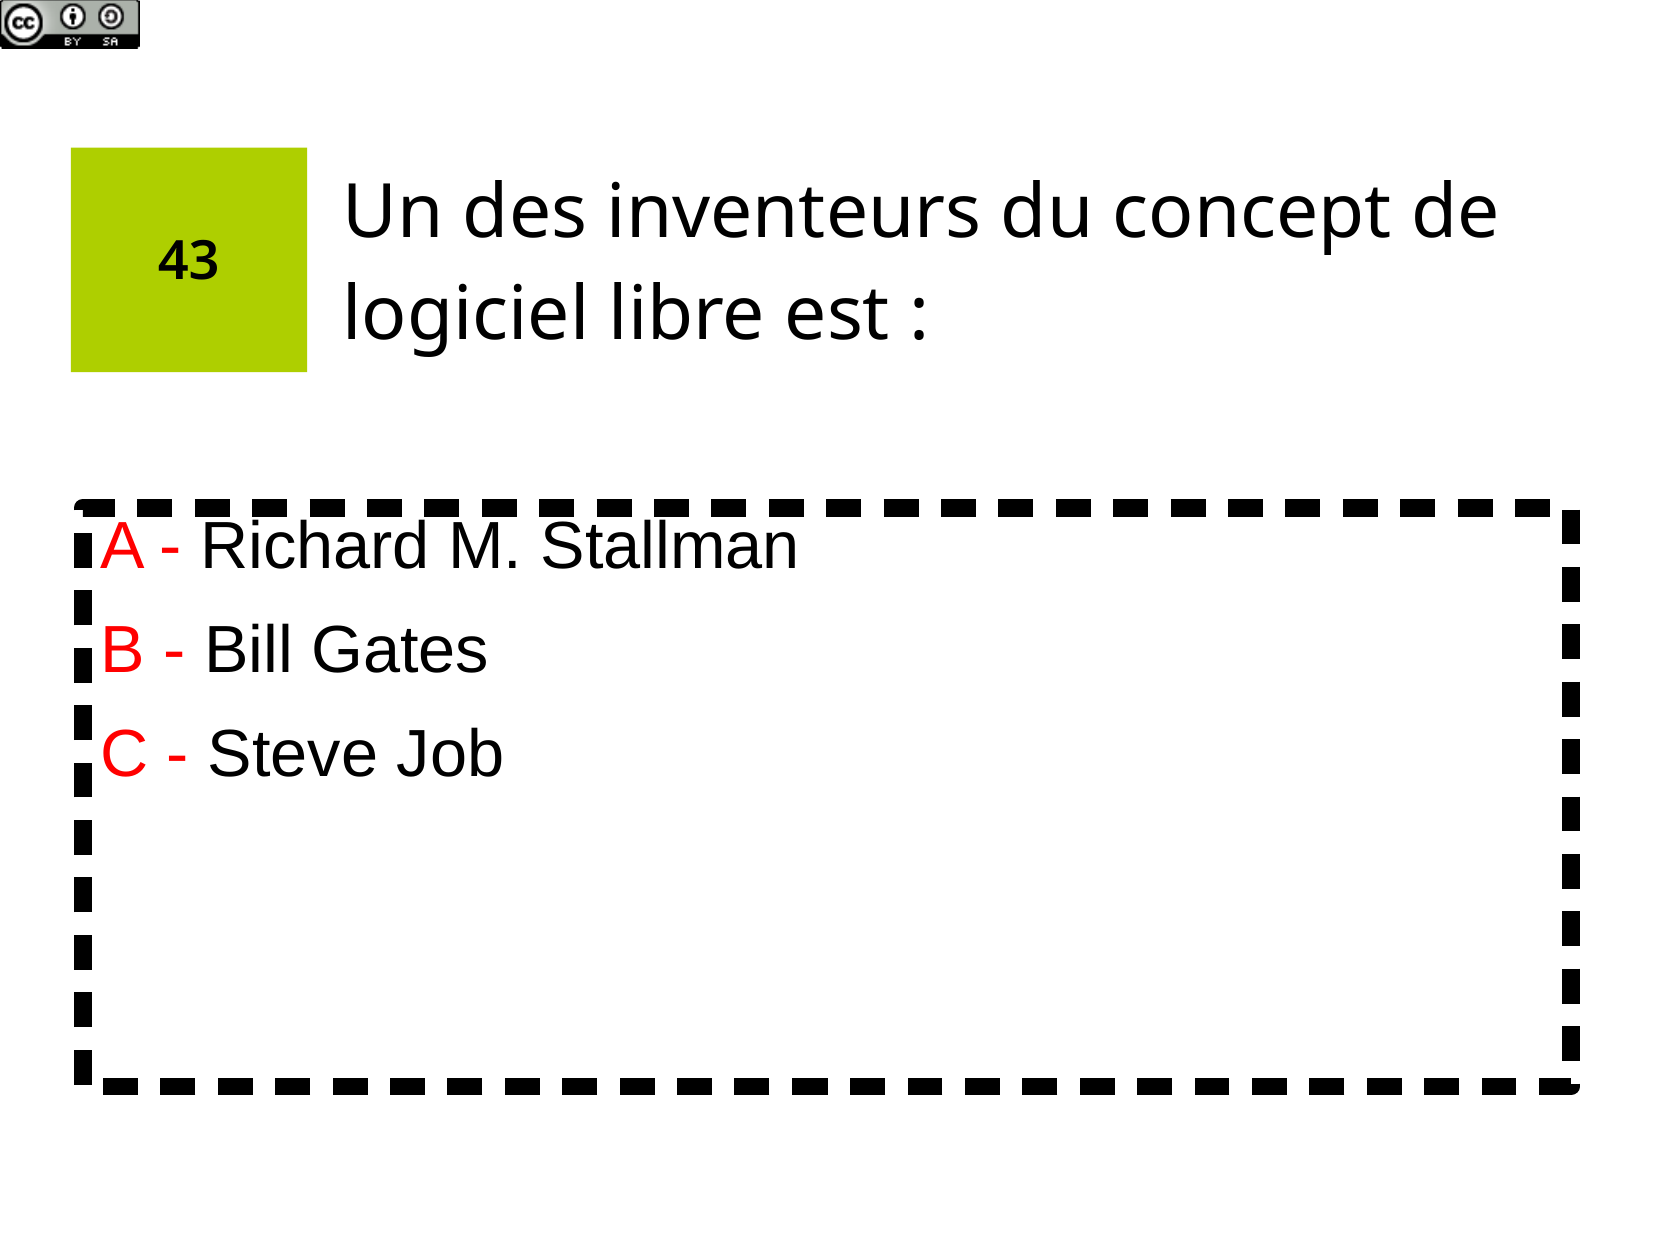

# Un des inventeurs du concept de logiciel libre est :
43
Richard M. Stallman
Bill Gates
Steve Job